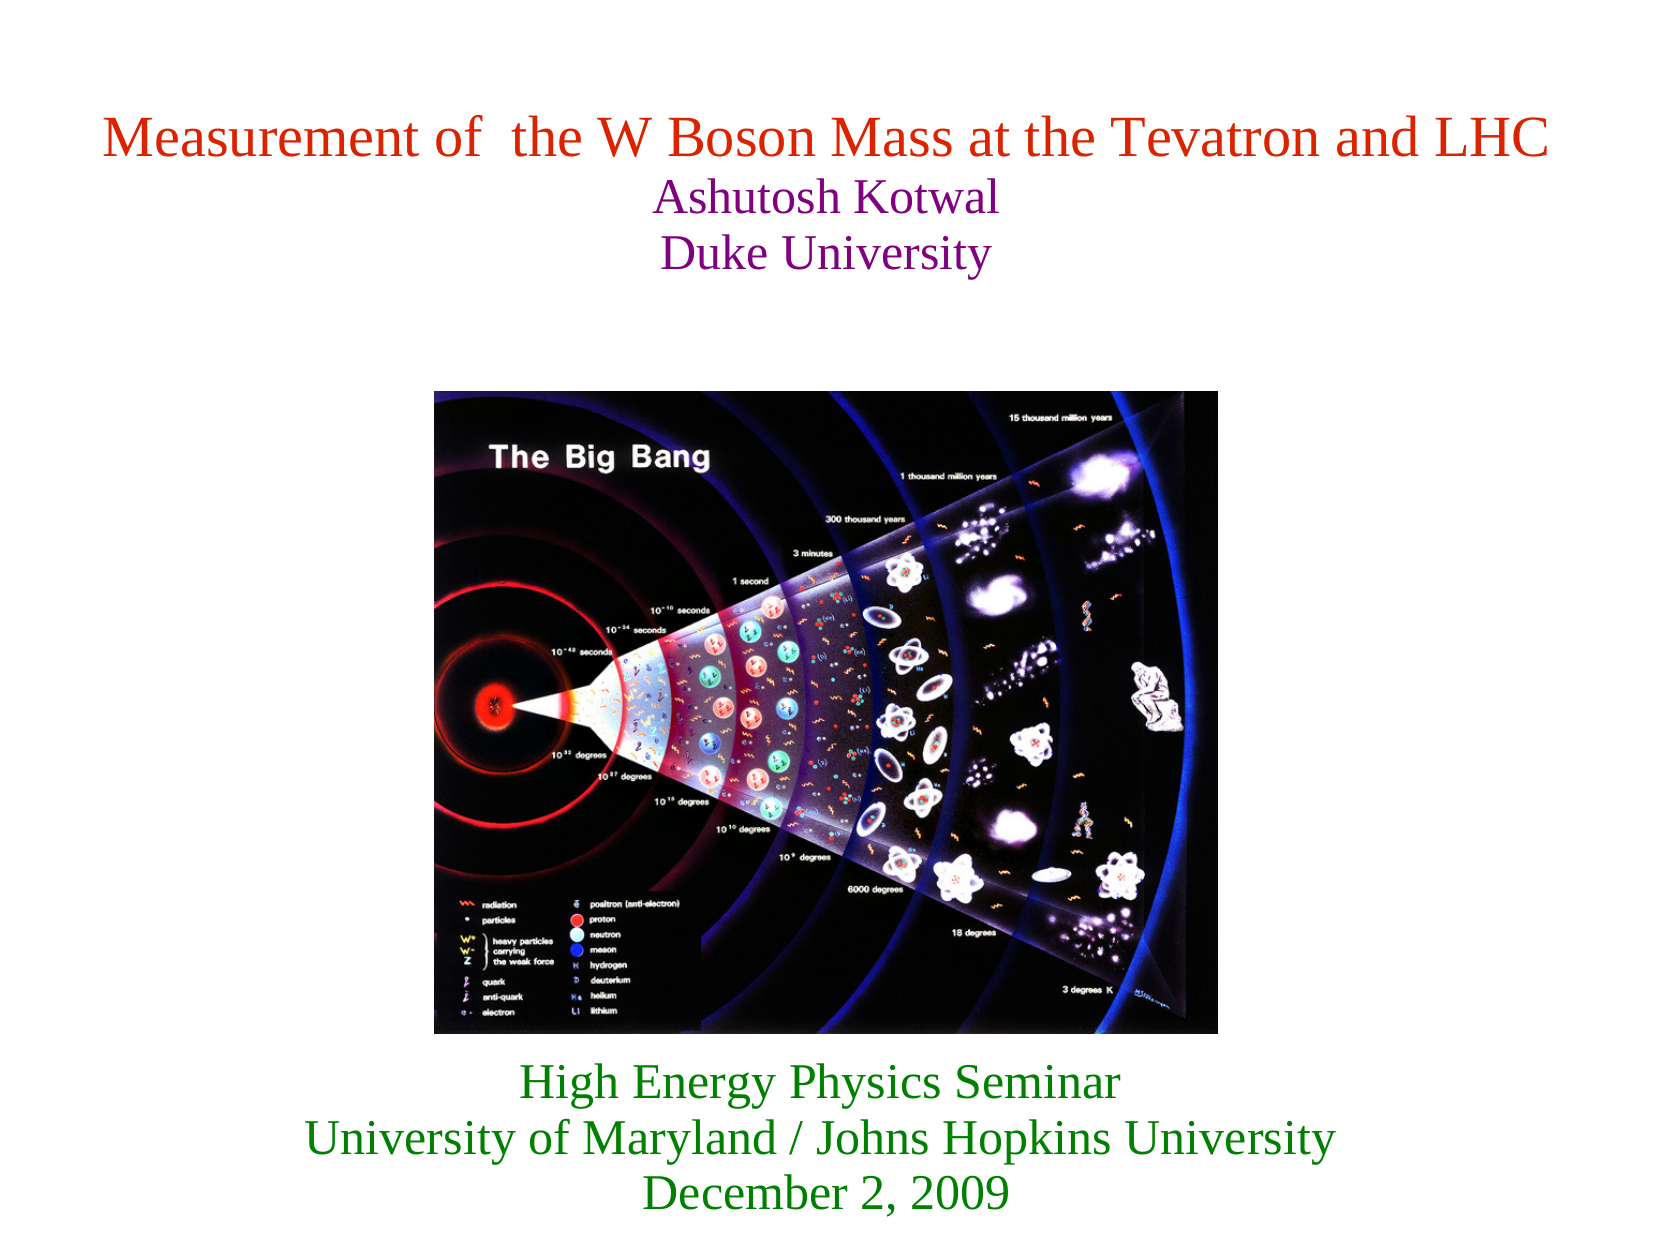

# Measurement of the W Boson Mass at the Tevatron and LHC Ashutosh Kotwal Duke University
High Energy Physics Seminar
University of Maryland / Johns Hopkins University
 December 2, 2009